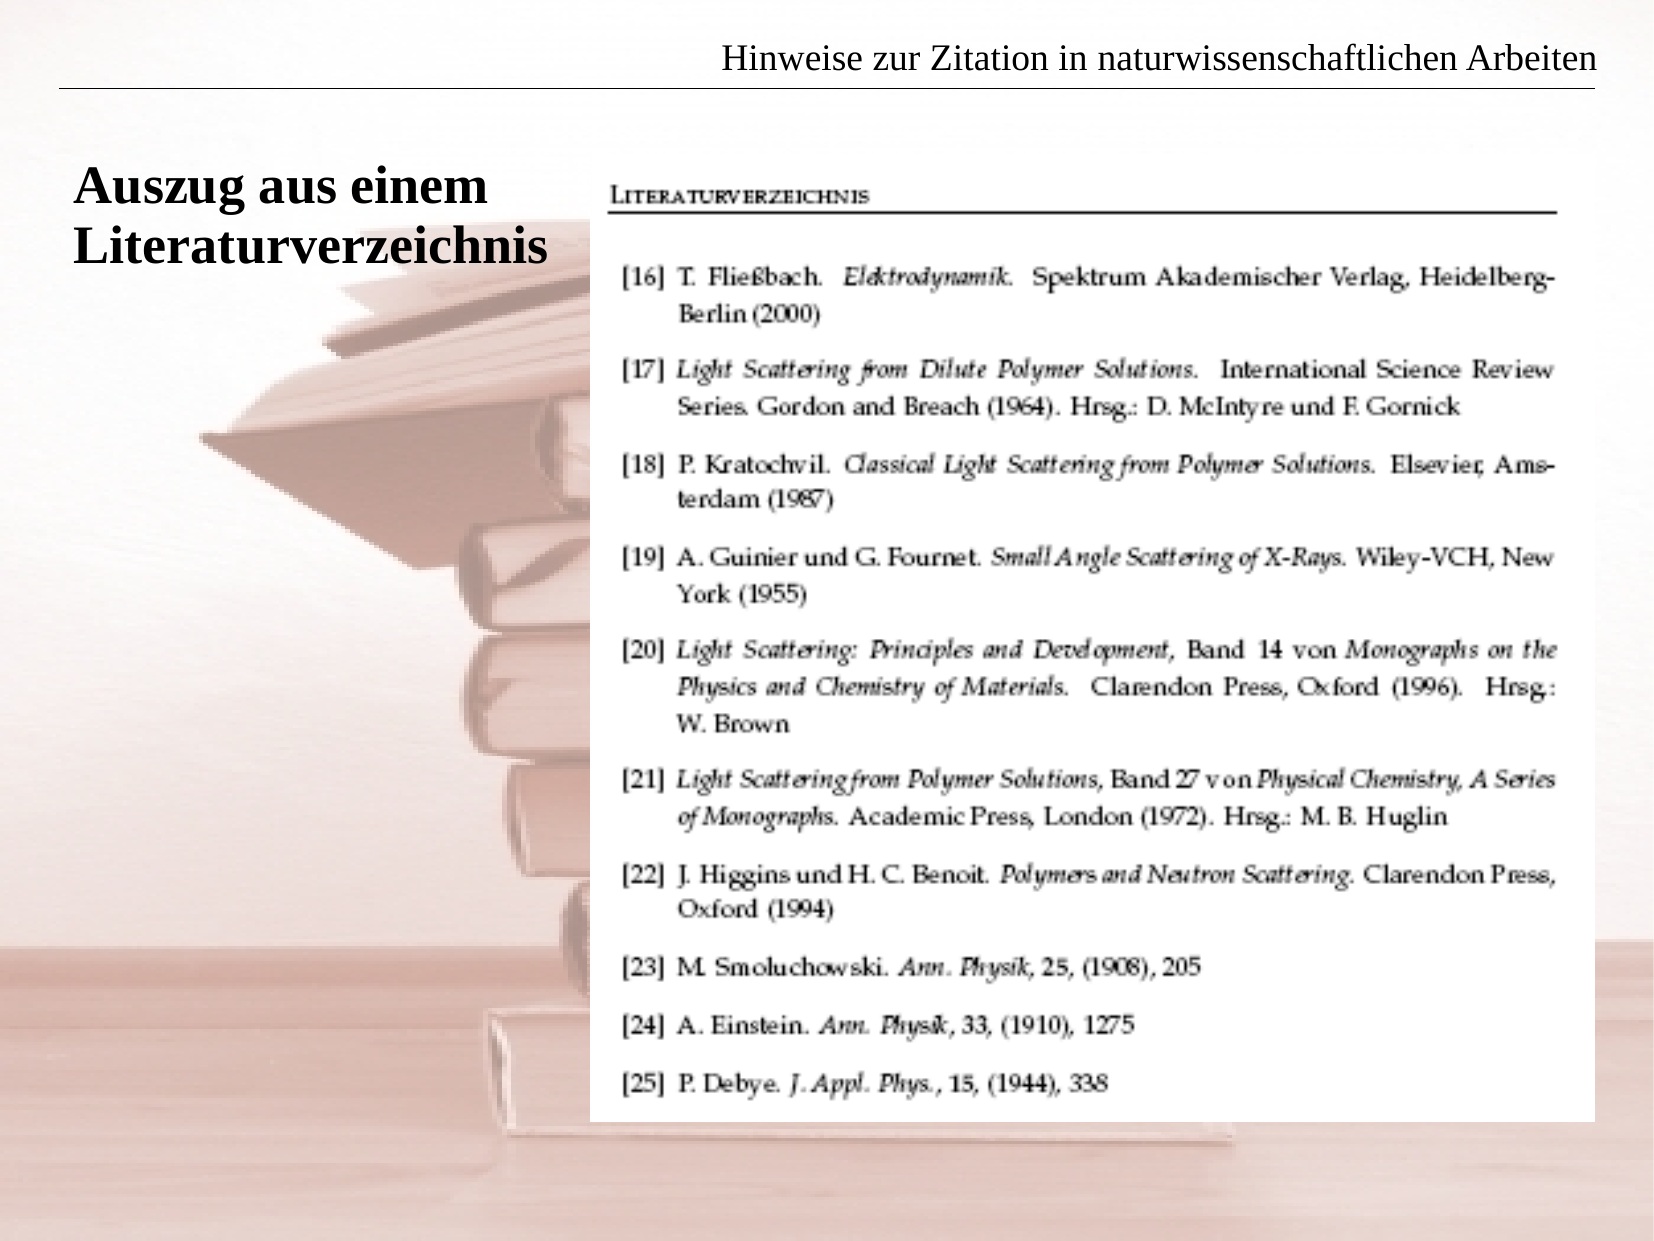

Hinweise zur Zitation in naturwissenschaftlichen Arbeiten
Auszug aus einem Literaturverzeichnis